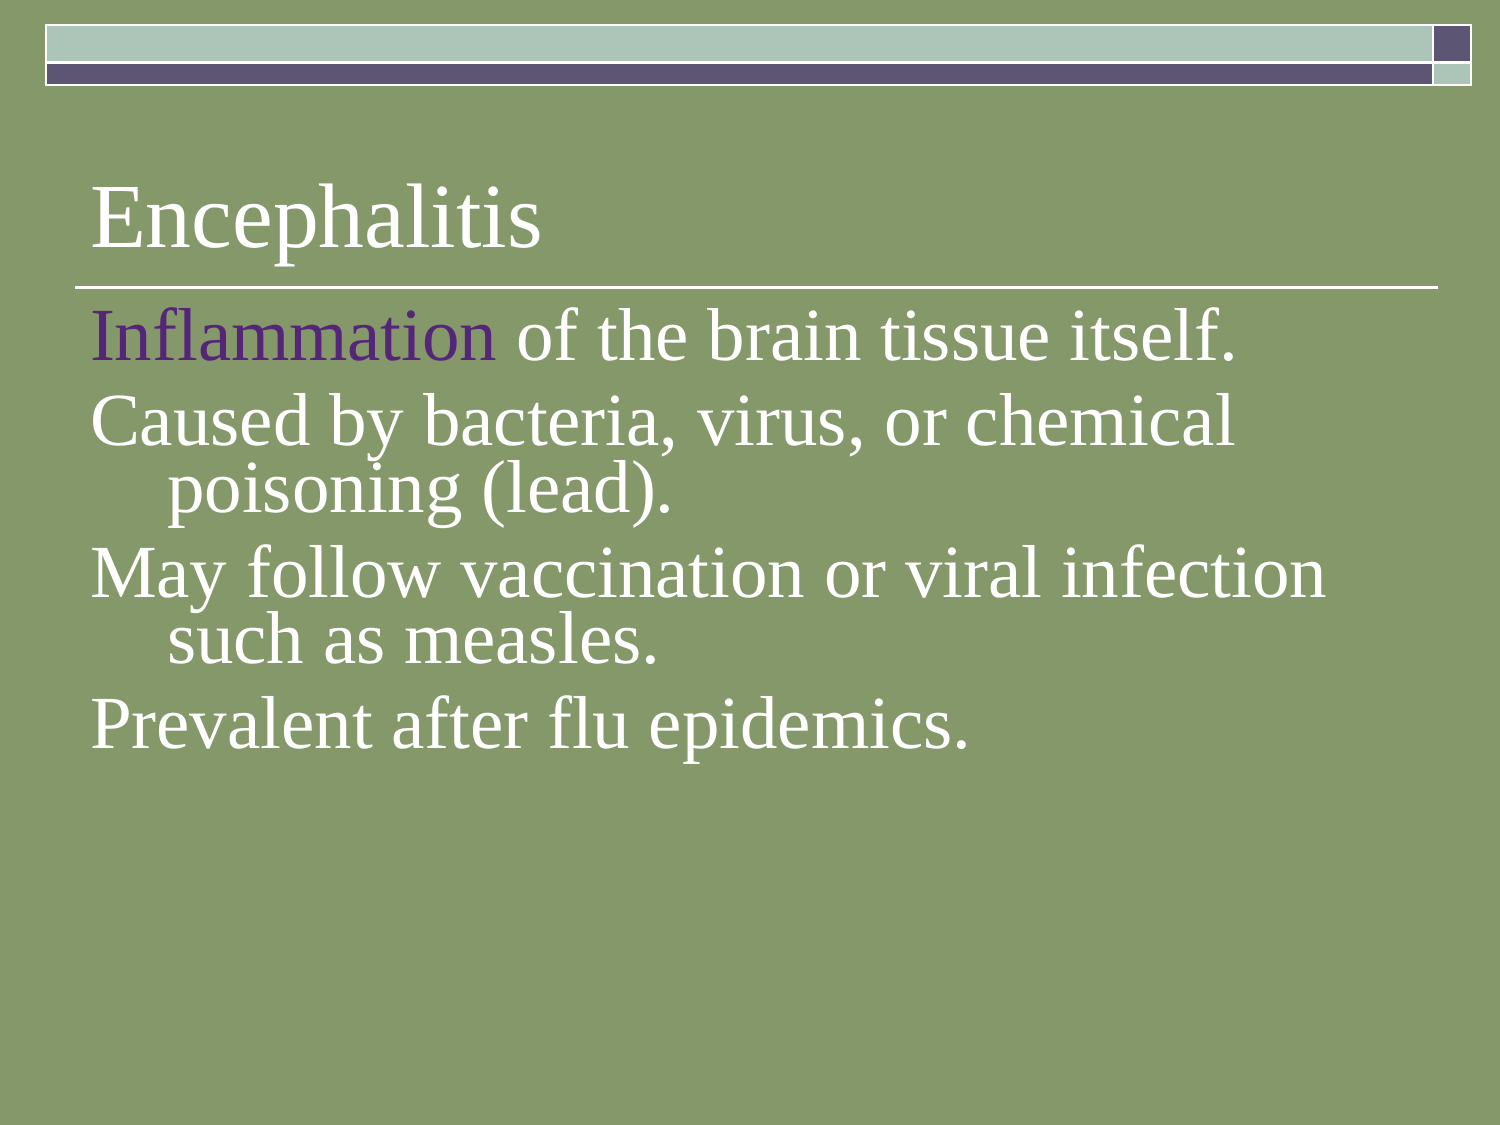

# Encephalitis
Inflammation of the brain tissue itself.
Caused by bacteria, virus, or chemical poisoning (lead).
May follow vaccination or viral infection such as measles.
Prevalent after flu epidemics.